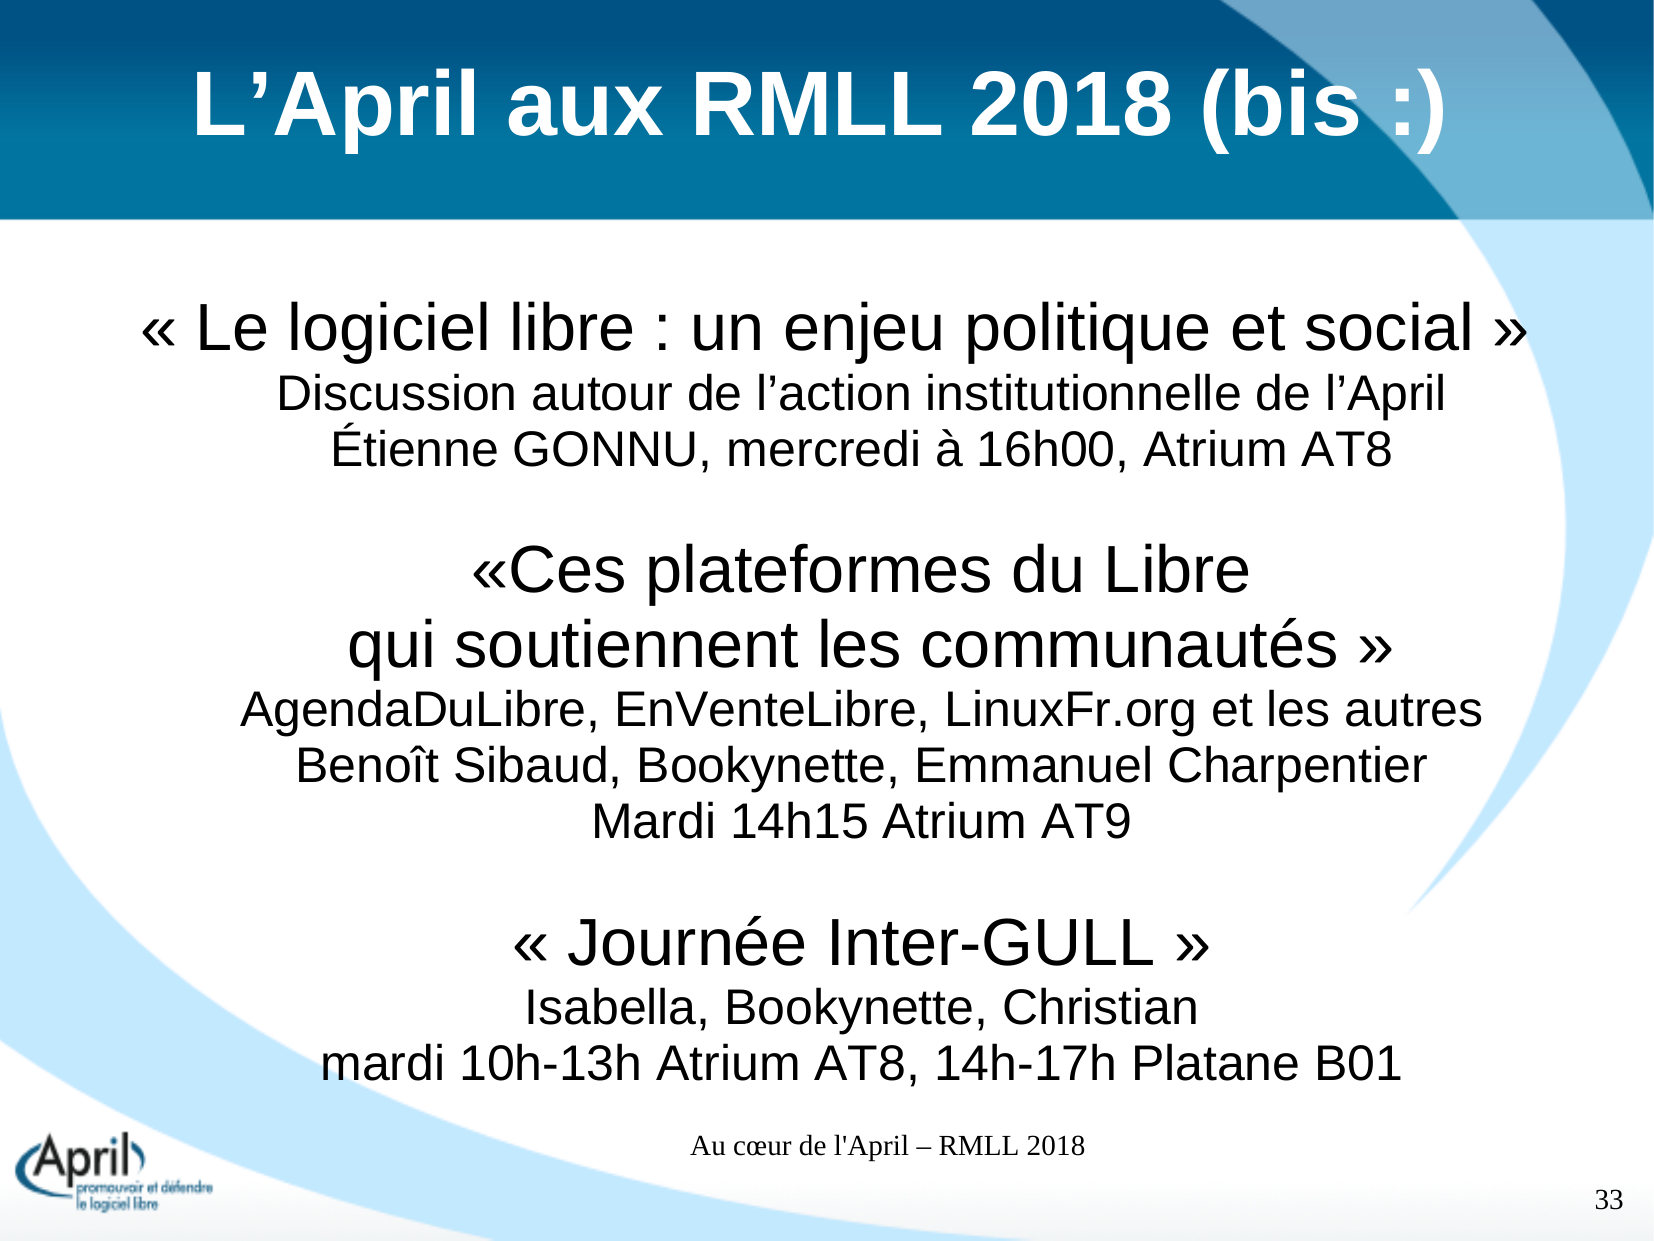

# L’April aux RMLL 2018 (bis :)
« Le logiciel libre : un enjeu politique et social »
Discussion autour de l’action institutionnelle de l’April
Étienne GONNU, mercredi à 16h00, Atrium AT8
«Ces plateformes du Libre
 qui soutiennent les communautés »
AgendaDuLibre, EnVenteLibre, LinuxFr.org et les autres
Benoît Sibaud, Bookynette, Emmanuel Charpentier
Mardi 14h15 Atrium AT9
« Journée Inter-GULL »
Isabella, Bookynette, Christian
mardi 10h-13h Atrium AT8, 14h-17h Platane B01
Au cœur de l'April – RMLL 2018
33